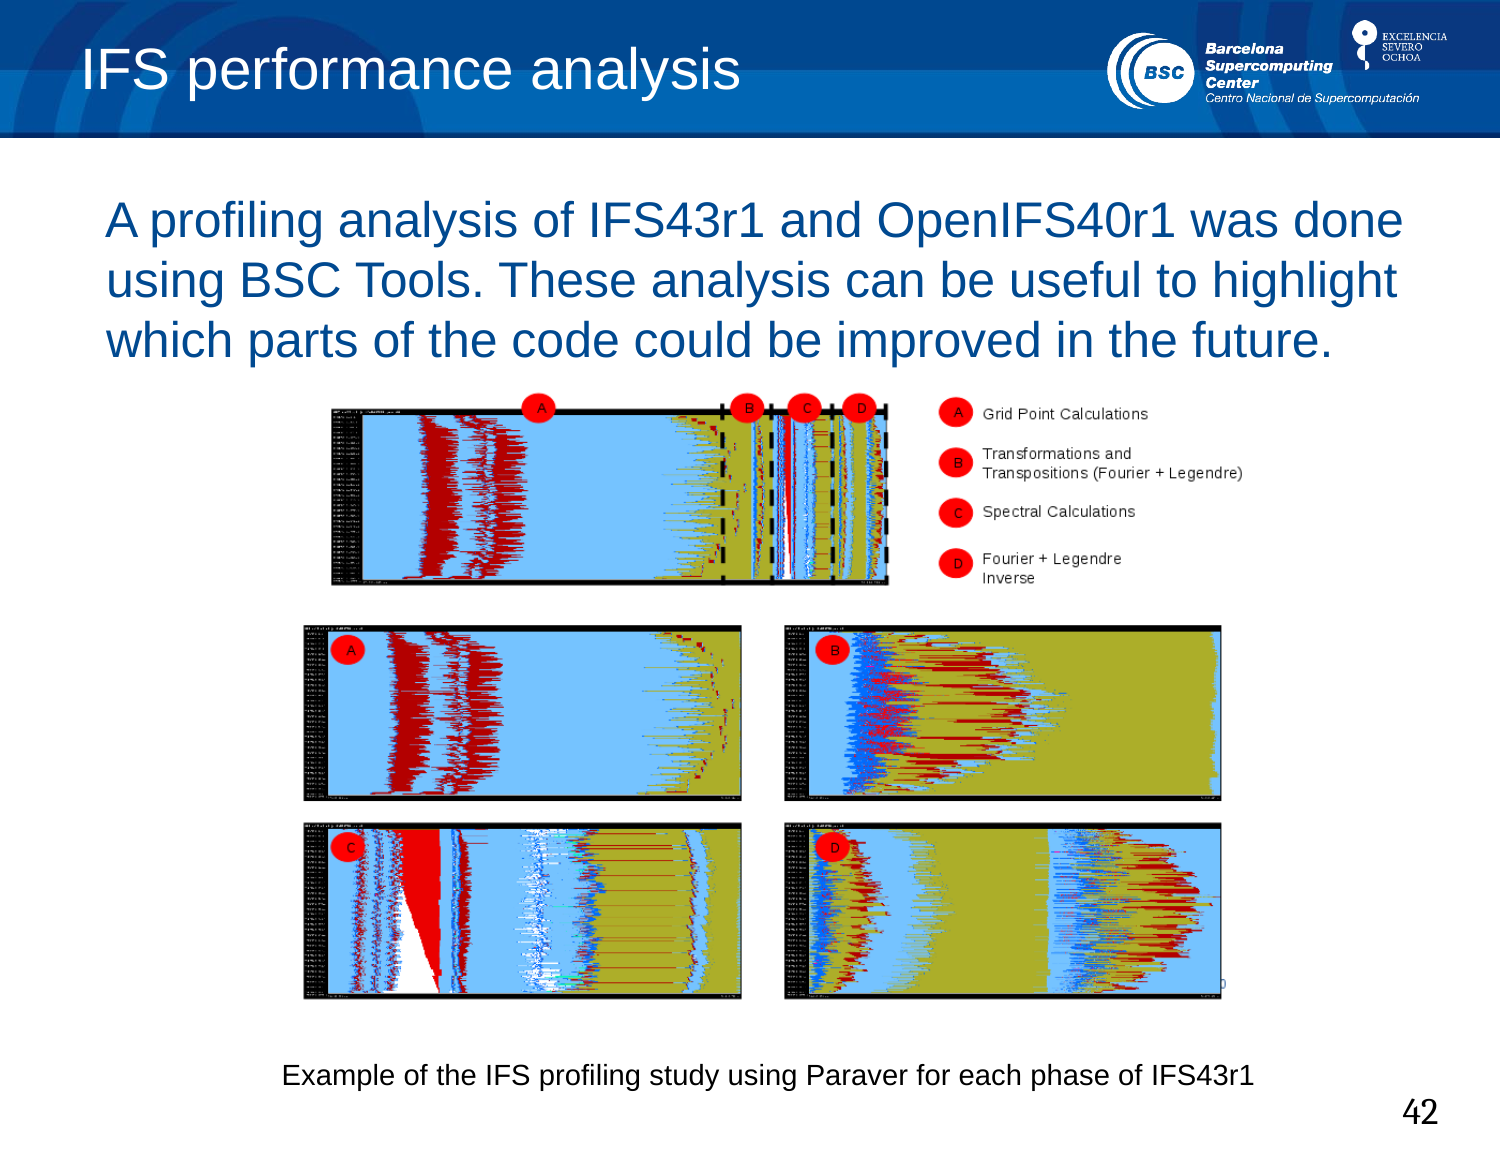

# IFS performance analysis
A profiling analysis of IFS43r1 and OpenIFS40r1 was done using BSC Tools. These analysis can be useful to highlight which parts of the code could be improved in the future.
Example of the IFS profiling study using Paraver for each phase of IFS43r1